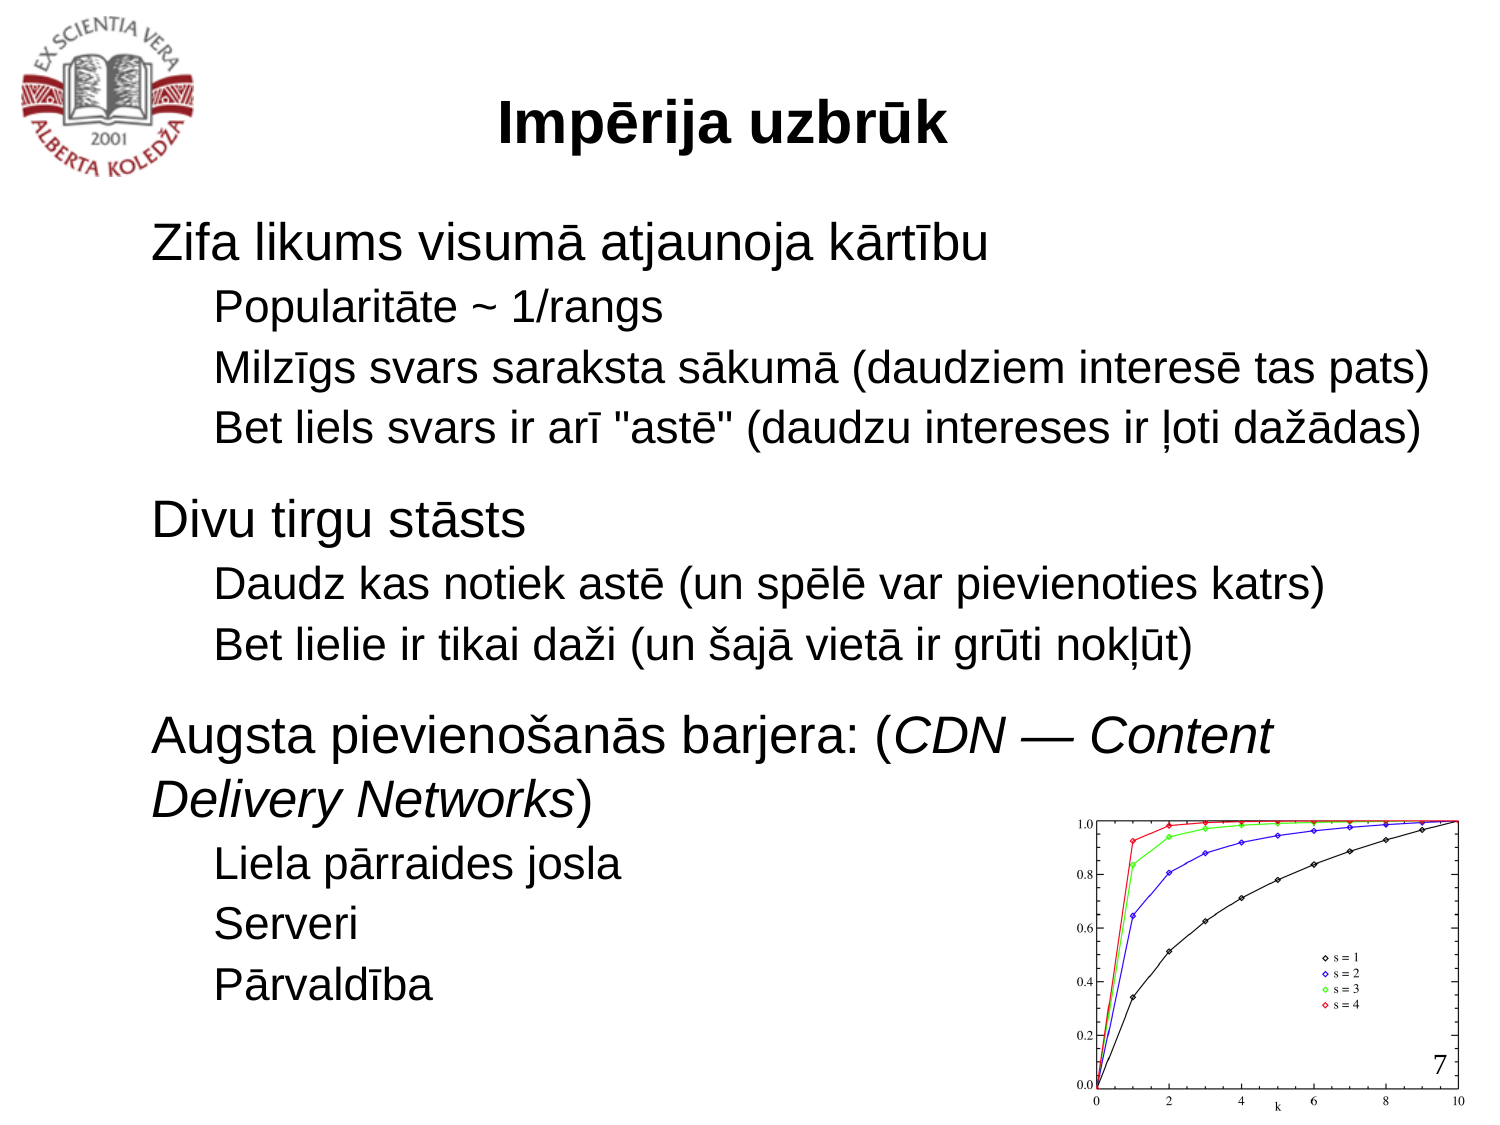

# Impērija uzbrūk
Zifa likums visumā atjaunoja kārtību
Popularitāte ~ 1/rangs
Milzīgs svars saraksta sākumā (daudziem interesē tas pats)
Bet liels svars ir arī "astē" (daudzu intereses ir ļoti dažādas)
Divu tirgu stāsts
Daudz kas notiek astē (un spēlē var pievienoties katrs)
Bet lielie ir tikai daži (un šajā vietā ir grūti nokļūt)
Augsta pievienošanās barjera: (CDN — Content Delivery Networks)
Liela pārraides josla
Serveri
Pārvaldība